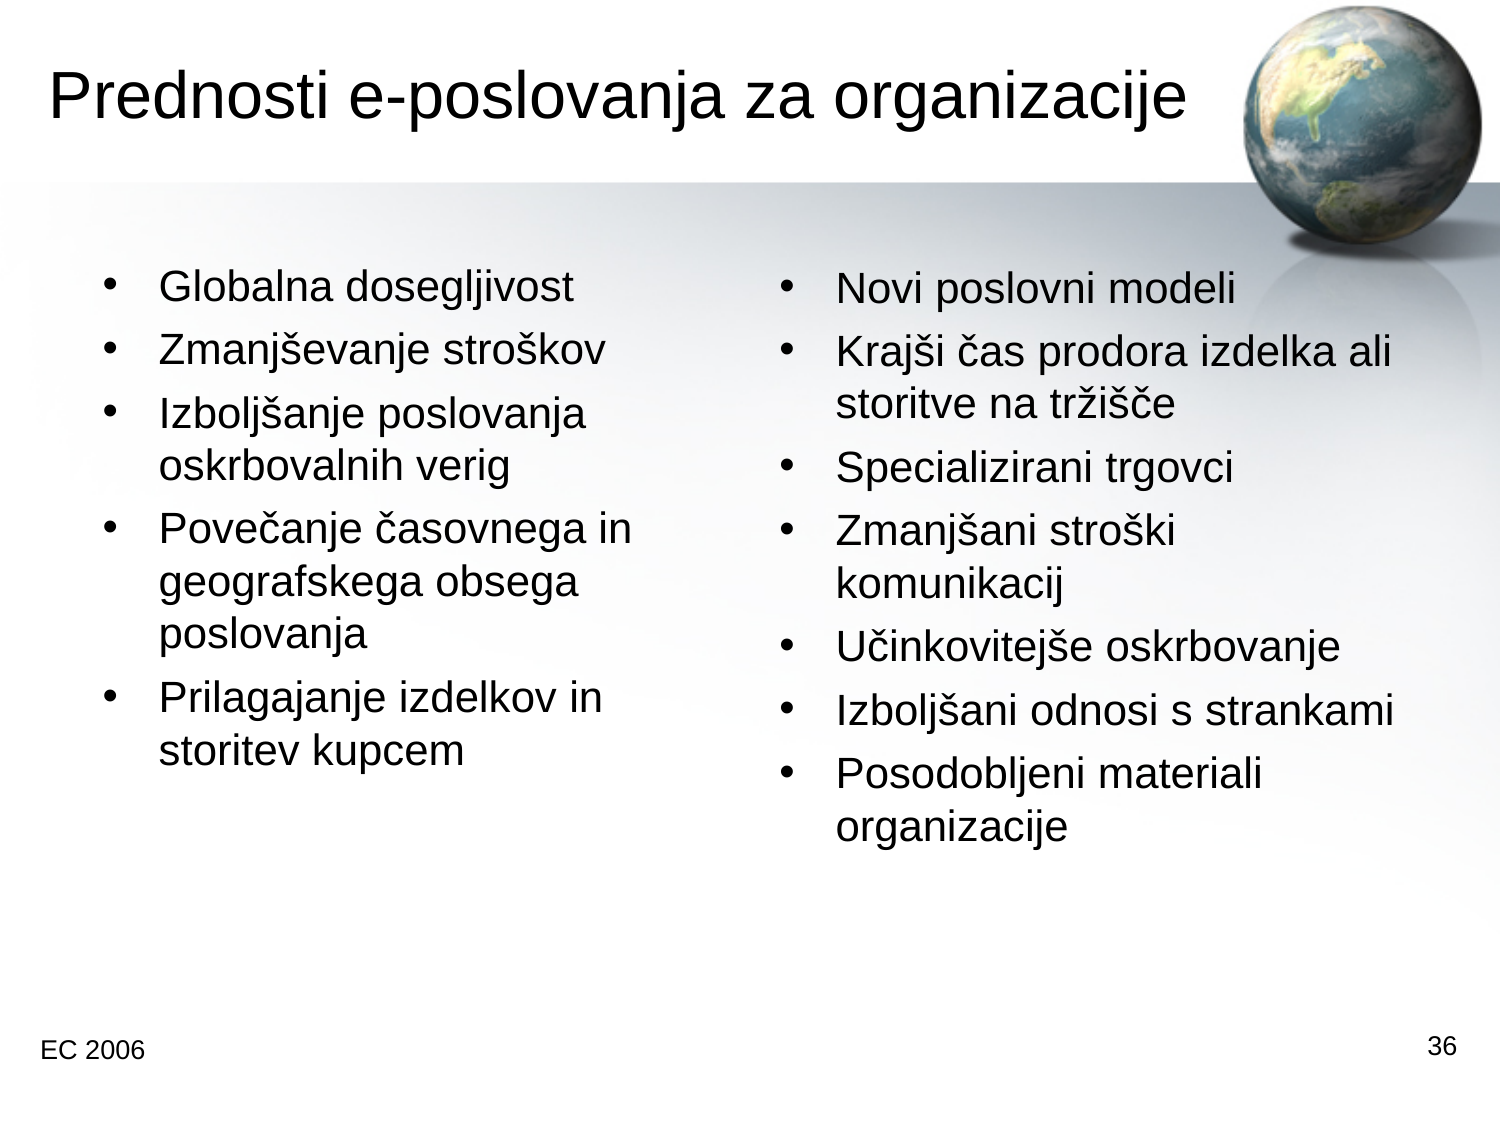

# Prednosti e-poslovanja za organizacije
Globalna dosegljivost
Zmanjševanje stroškov
Izboljšanje poslovanja oskrbovalnih verig
Povečanje časovnega in geografskega obsega poslovanja
Prilagajanje izdelkov in storitev kupcem
Novi poslovni modeli
Krajši čas prodora izdelka ali storitve na tržišče
Specializirani trgovci
Zmanjšani stroški komunikacij
Učinkovitejše oskrbovanje
Izboljšani odnosi s strankami
Posodobljeni materiali organizacije
EC 2006